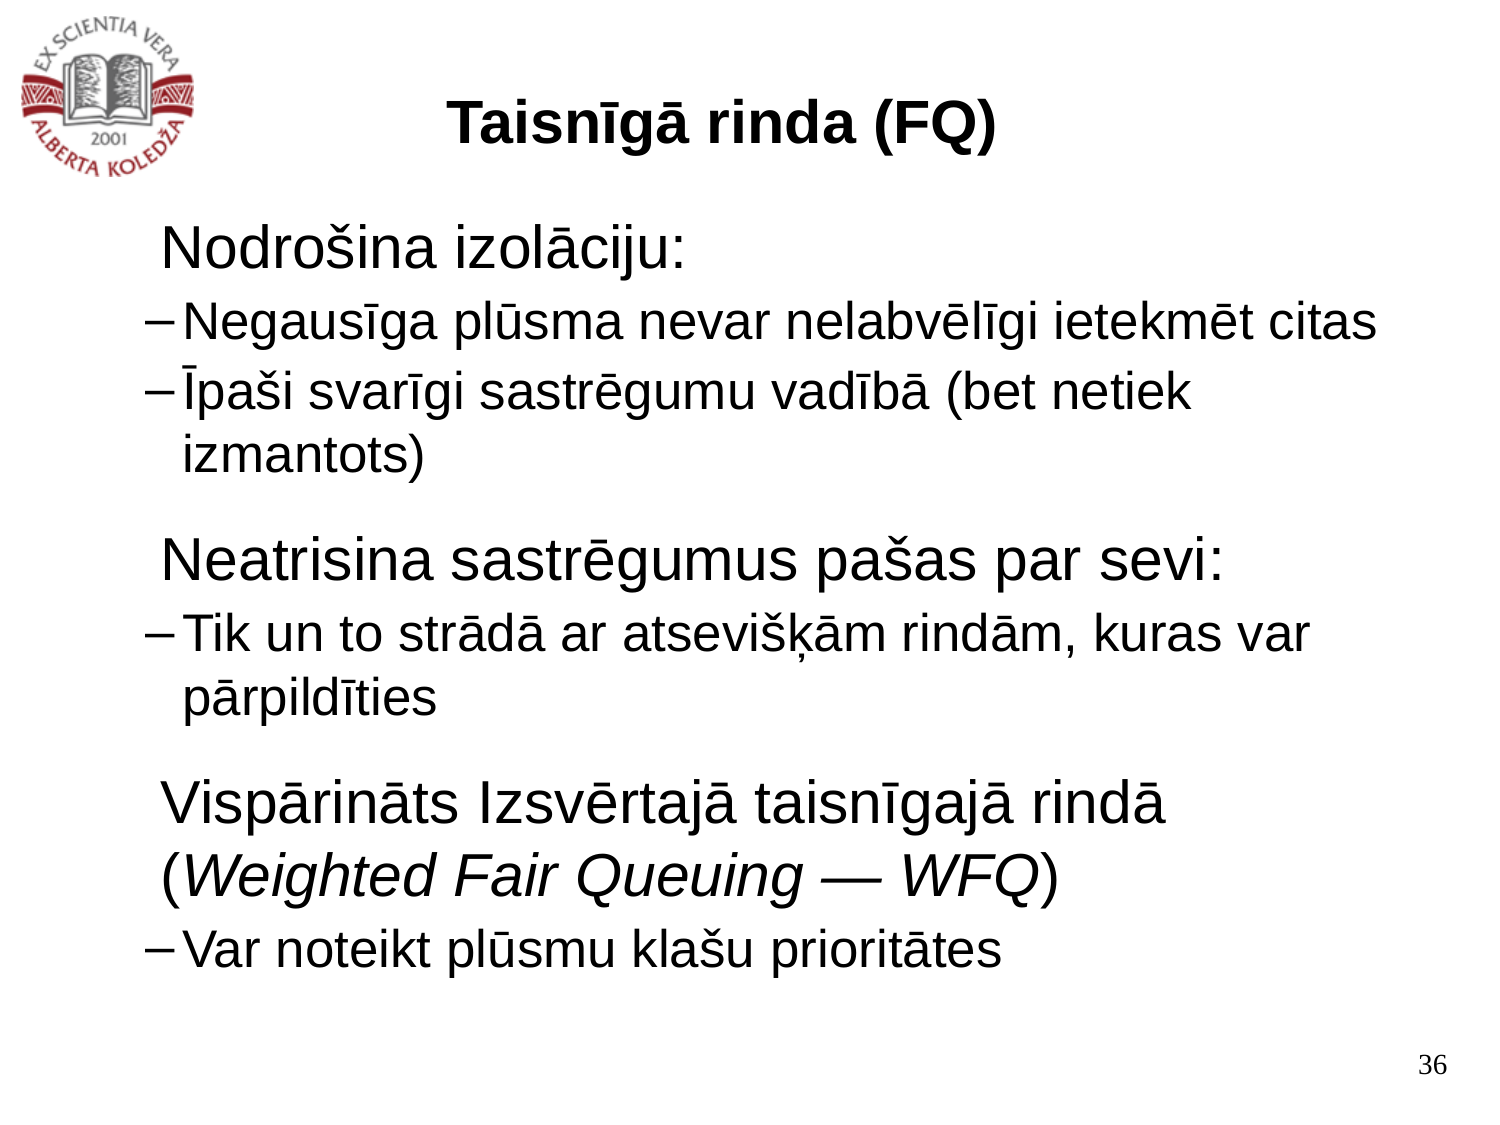

# Taisnīgā rinda (FQ)
Nodrošina izolāciju:
Negausīga plūsma nevar nelabvēlīgi ietekmēt citas
Īpaši svarīgi sastrēgumu vadībā (bet netiek izmantots)
Neatrisina sastrēgumus pašas par sevi:
Tik un to strādā ar atsevišķām rindām, kuras var pārpildīties
Vispārināts Izsvērtajā taisnīgajā rindā (Weighted Fair Queuing — WFQ)
Var noteikt plūsmu klašu prioritātes